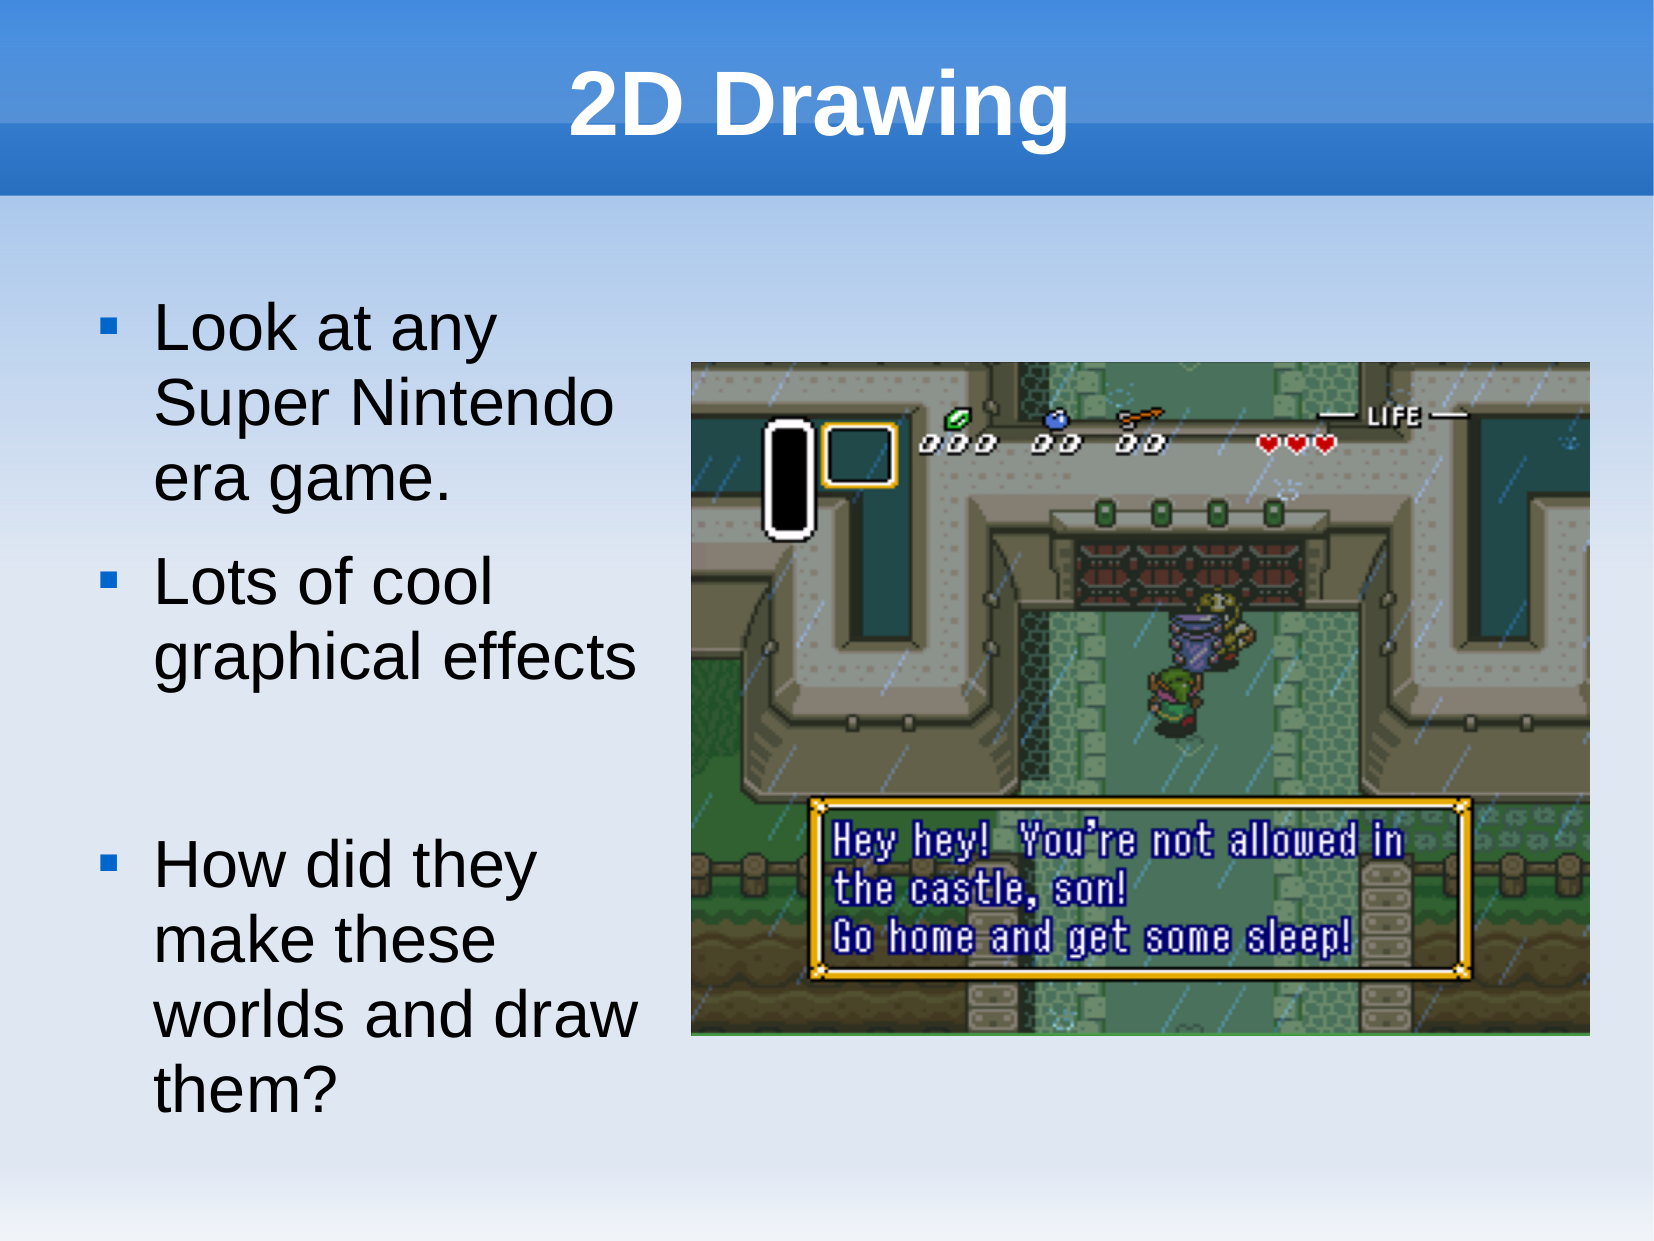

# 2D Drawing
Look at any Super Nintendo era game.
Lots of cool graphical effects
How did they make these worlds and draw them?